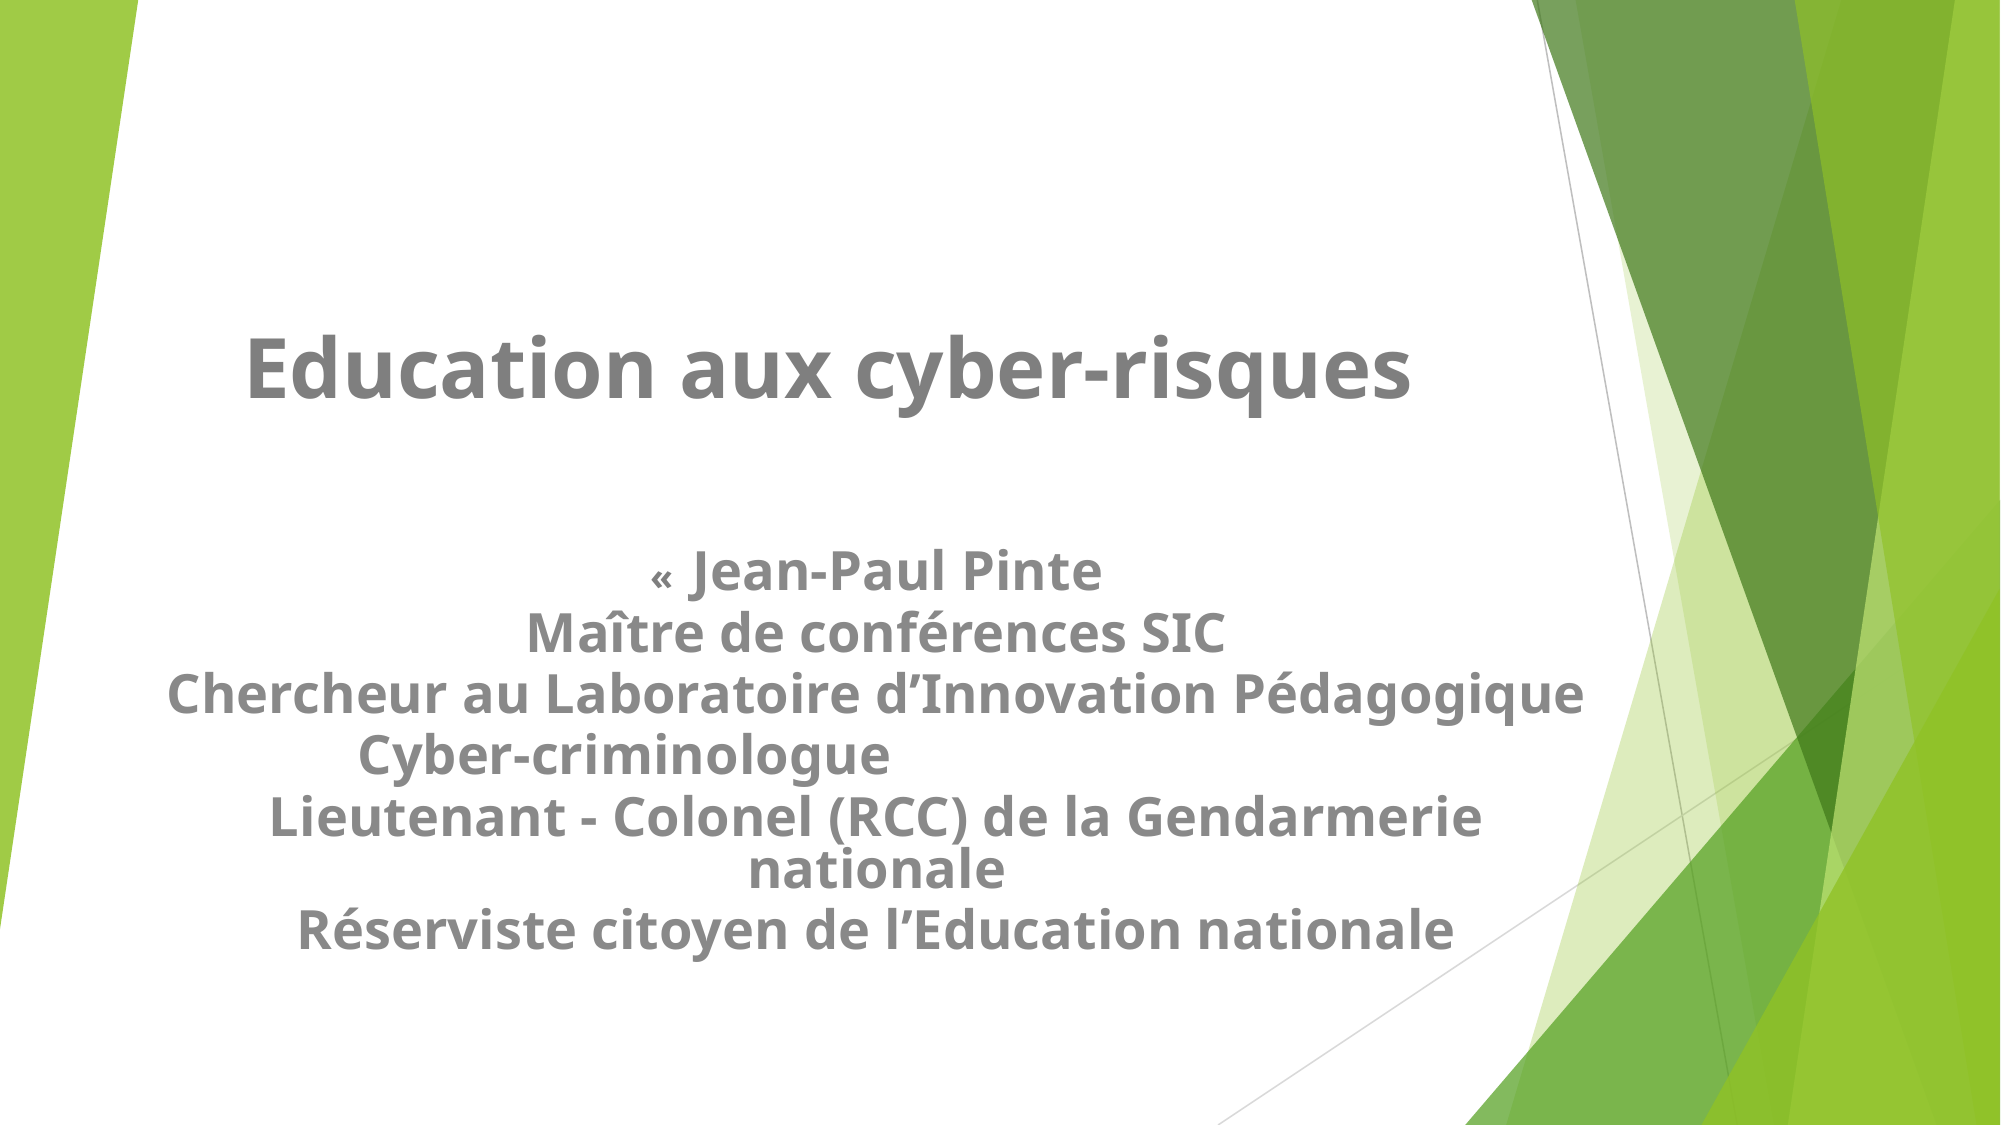

# Education aux cyber-risques
«  Jean-Paul Pinte
Maître de conférences SIC
Chercheur au Laboratoire d’Innovation Pédagogique
Cyber-criminologue
Lieutenant - Colonel (RCC) de la Gendarmerie nationale
Réserviste citoyen de l’Education nationale